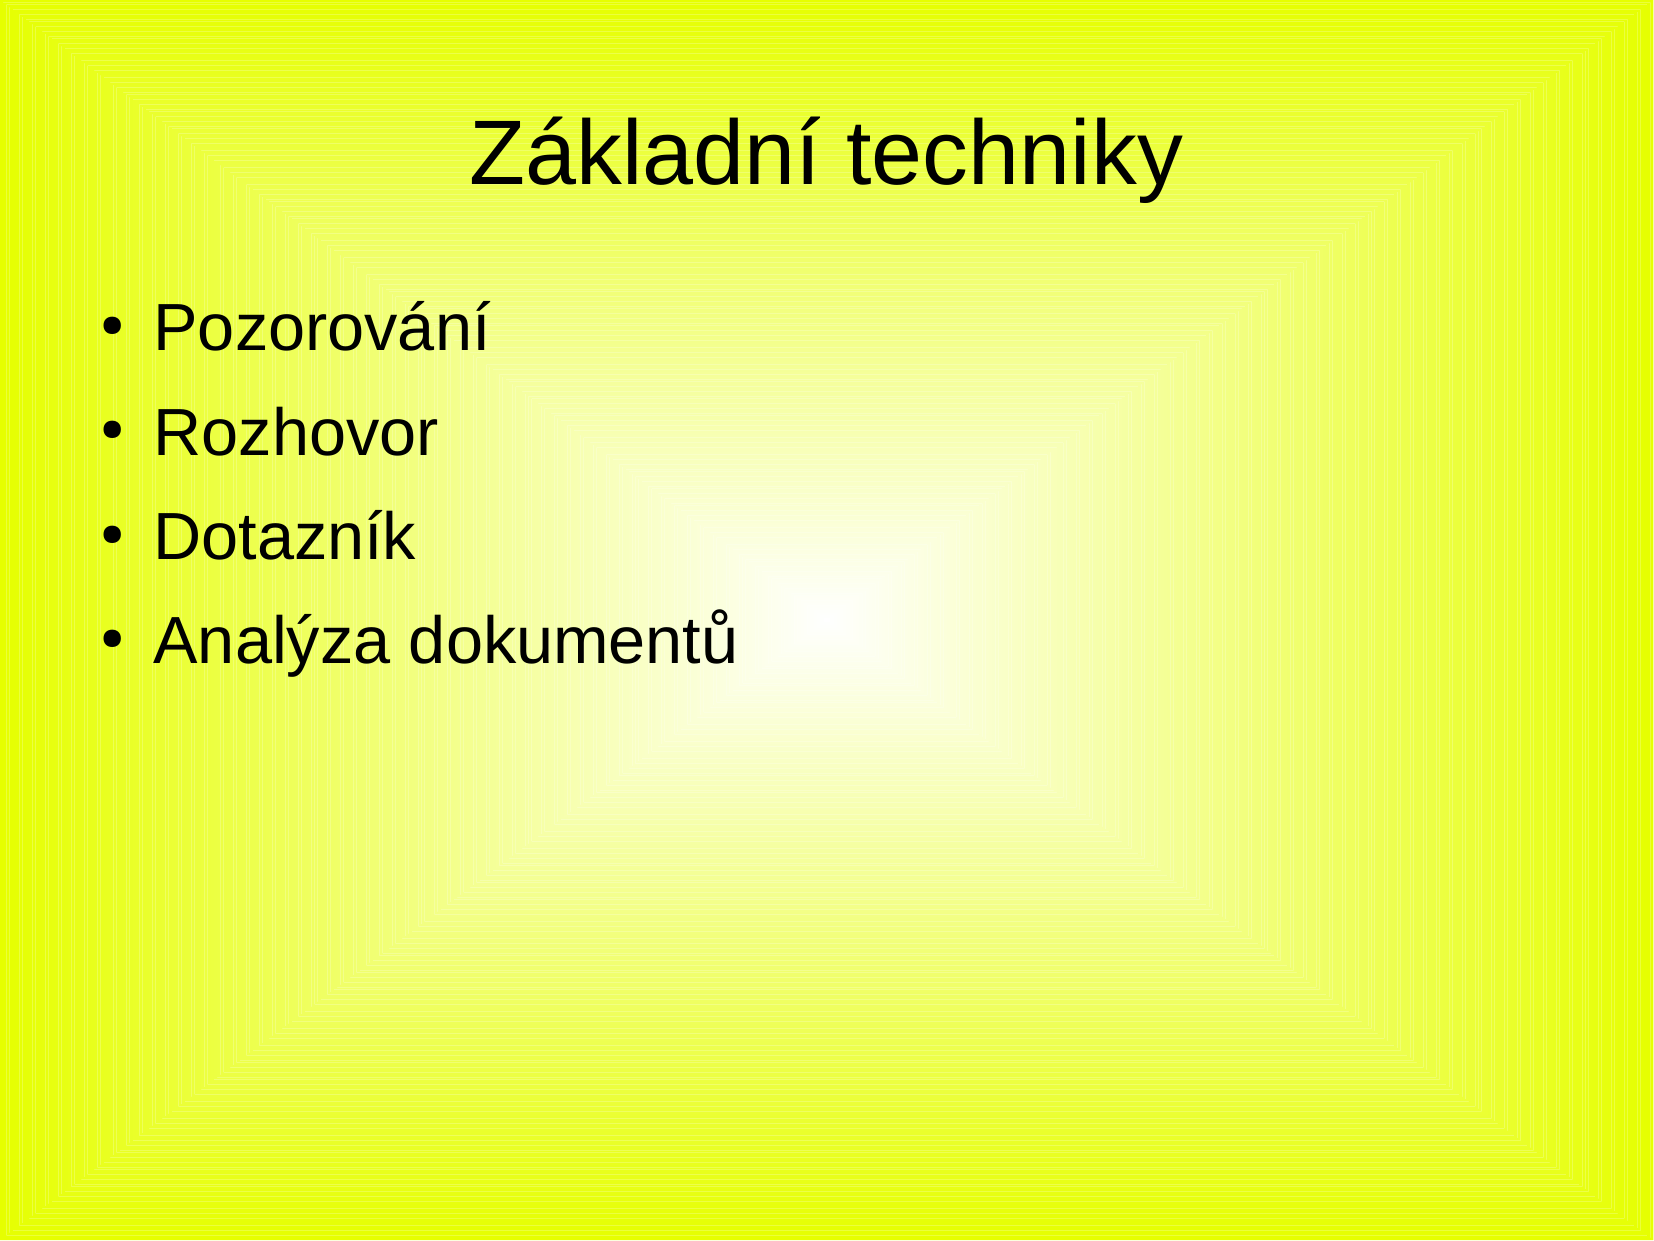

# Základní techniky
Pozorování
Rozhovor
Dotazník
Analýza dokumentů